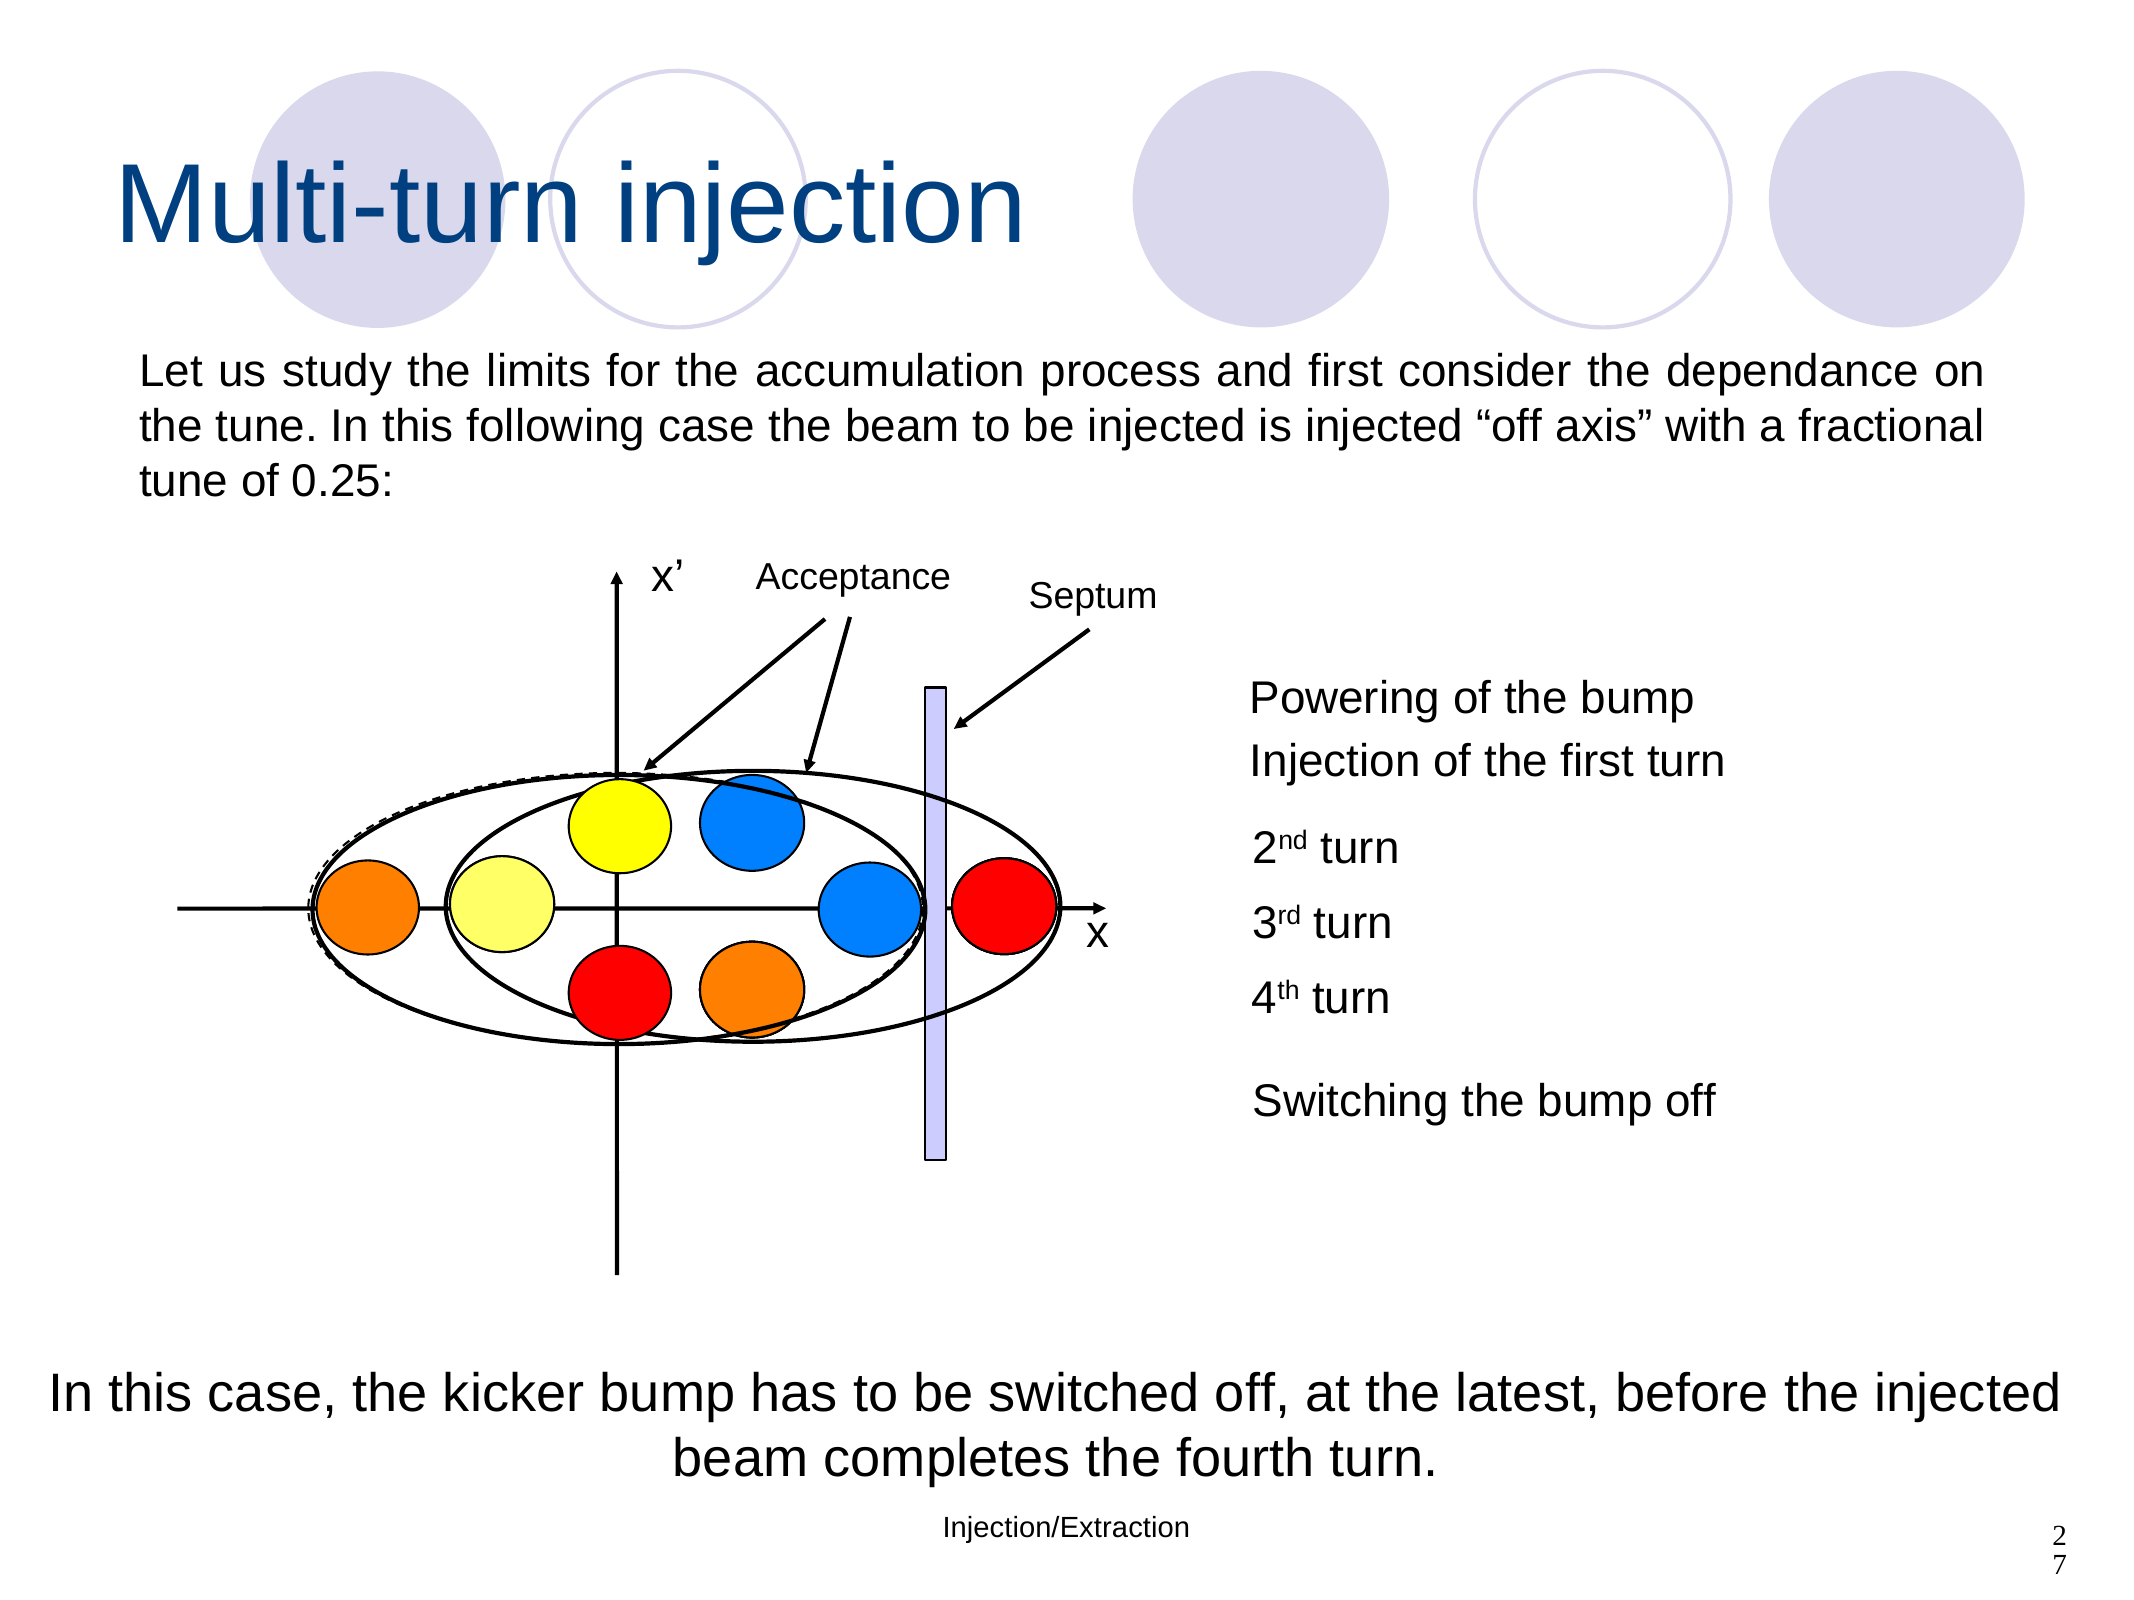

# Multi-turn injection
Let us study the limits for the accumulation process and first consider the dependance on the tune. In this following case the beam to be injected is injected “off axis” with a fractional tune of 0.25:
x’
Acceptance
Septum
Powering of the bump
Injection of the first turn
2nd turn
3rd turn
x
4th turn
Switching the bump off
In this case, the kicker bump has to be switched off, at the latest, before the injected beam completes the fourth turn.
27